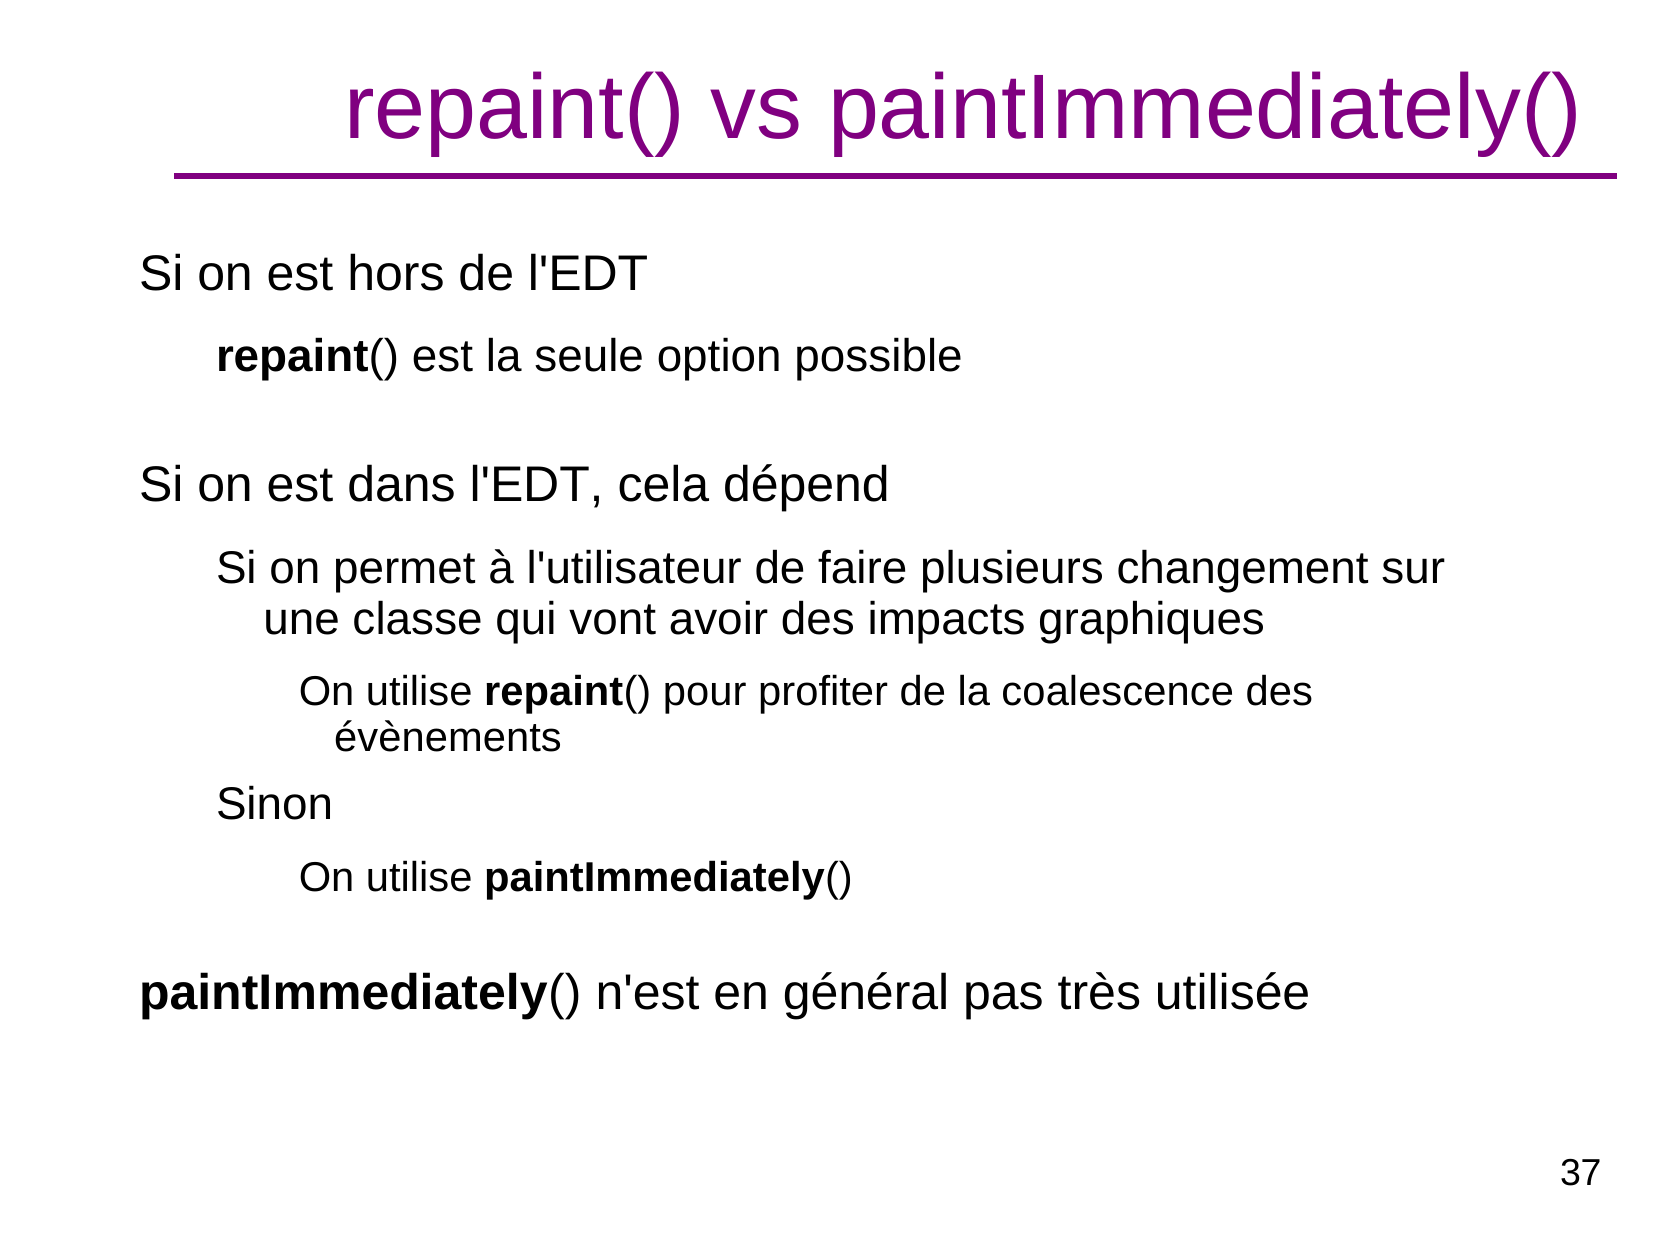

# repaint() vs paintImmediately()
Si on est hors de l'EDT
repaint() est la seule option possible
Si on est dans l'EDT, cela dépend
Si on permet à l'utilisateur de faire plusieurs changement sur une classe qui vont avoir des impacts graphiques
On utilise repaint() pour profiter de la coalescence des évènements
Sinon
On utilise paintImmediately()
paintImmediately() n'est en général pas très utilisée